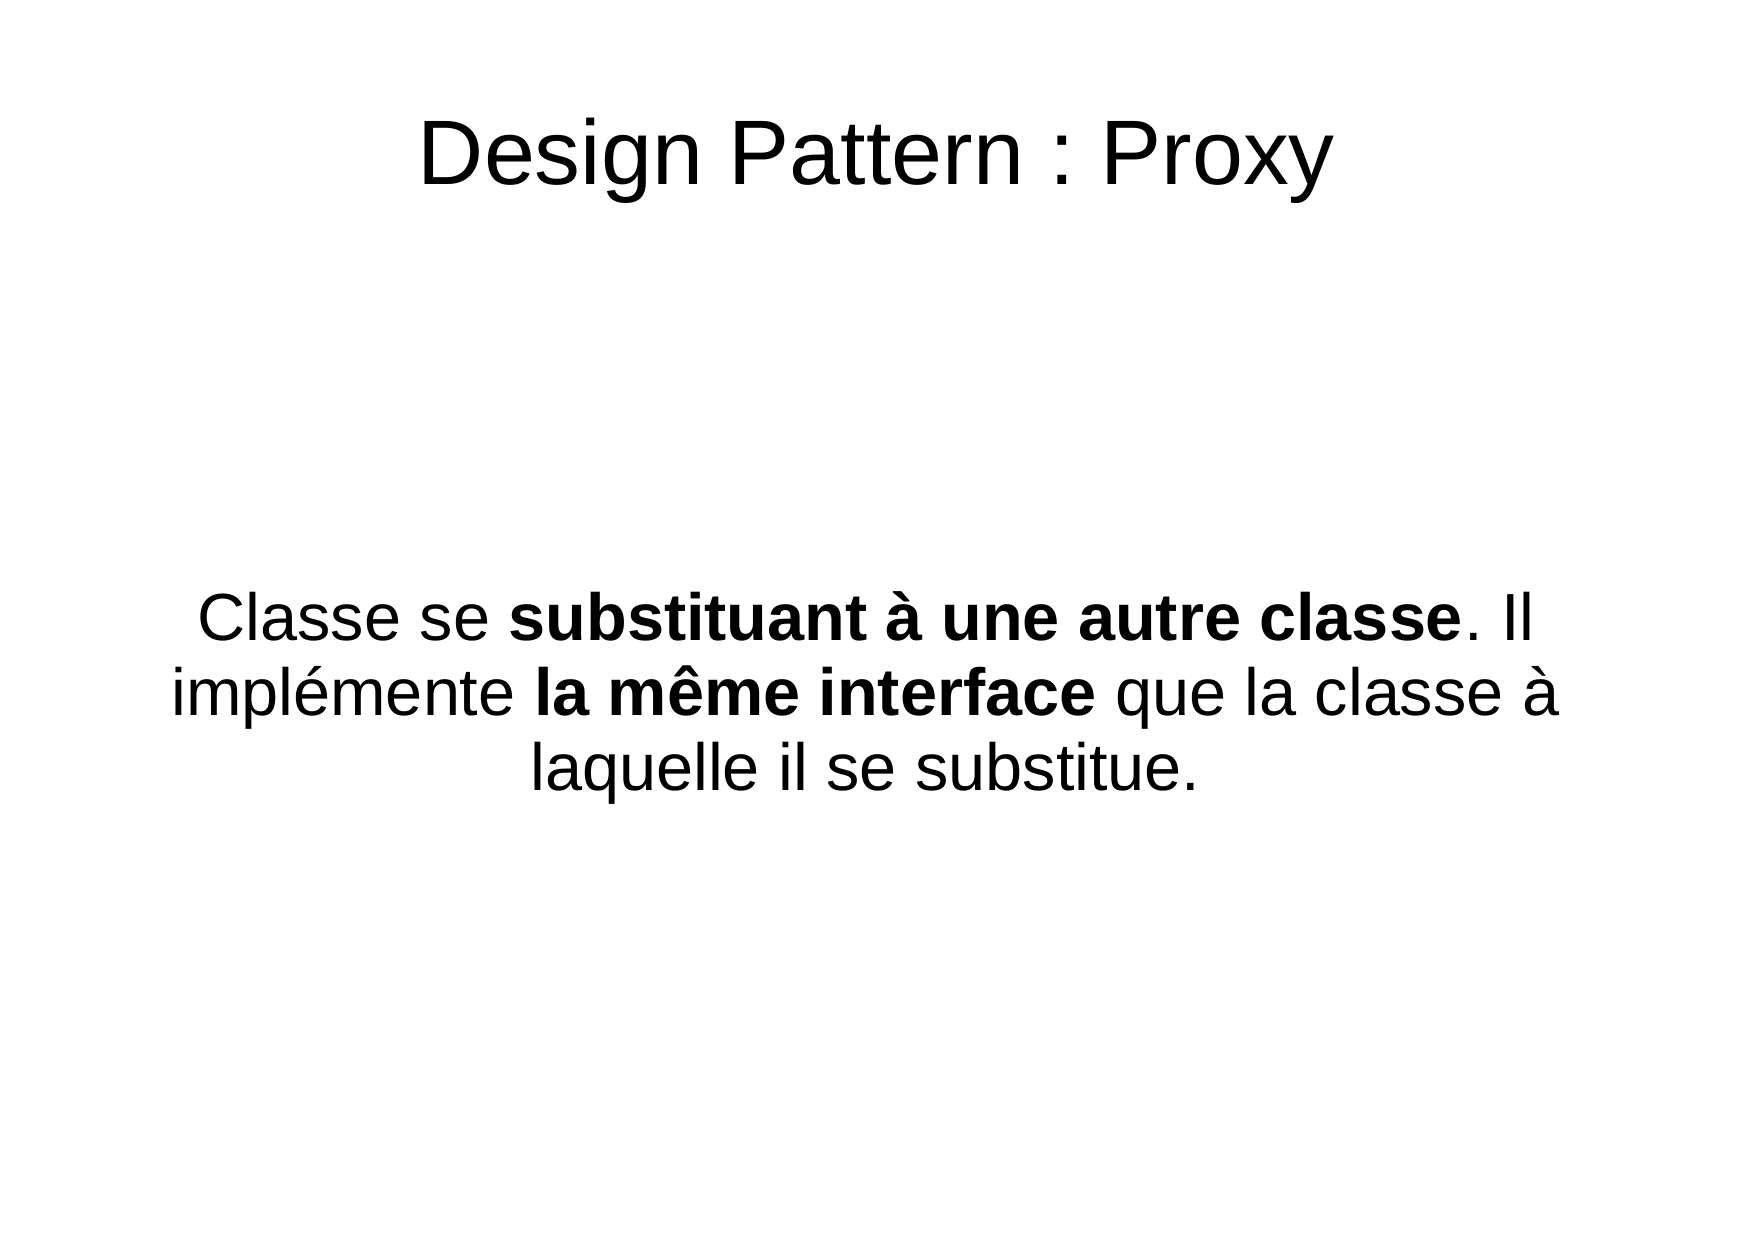

# Design Pattern : Proxy
Classe se substituant à une autre classe. Il implémente la même interface que la classe à laquelle il se substitue.